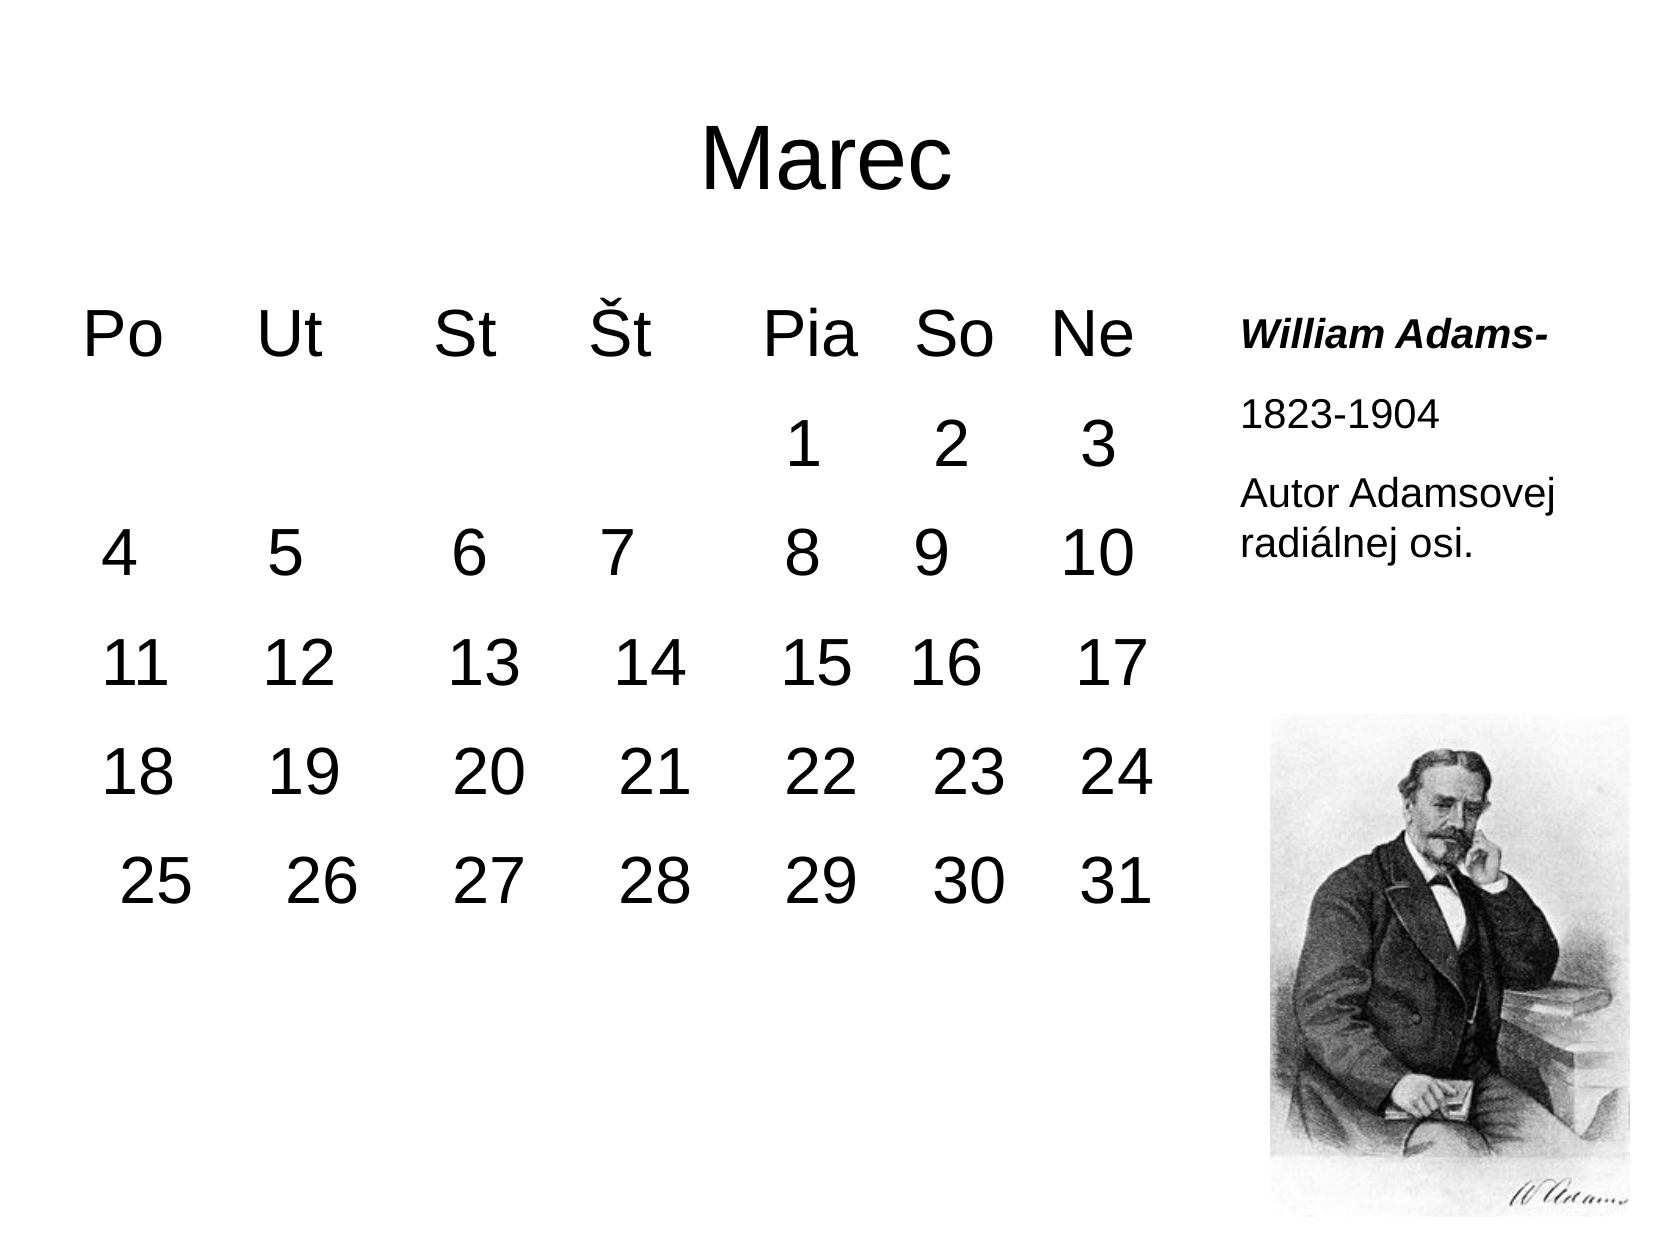

# Marec
Po Ut St Št Pia So Ne
 1 2 3
 4 5 6 7 8 9 10
 11 12 13 14 15 16 17
 18 19 20 21 22 23 24
 25 26 27 28 29 30 31
William Adams-
1823-1904
Autor Adamsovej radiálnej osi.